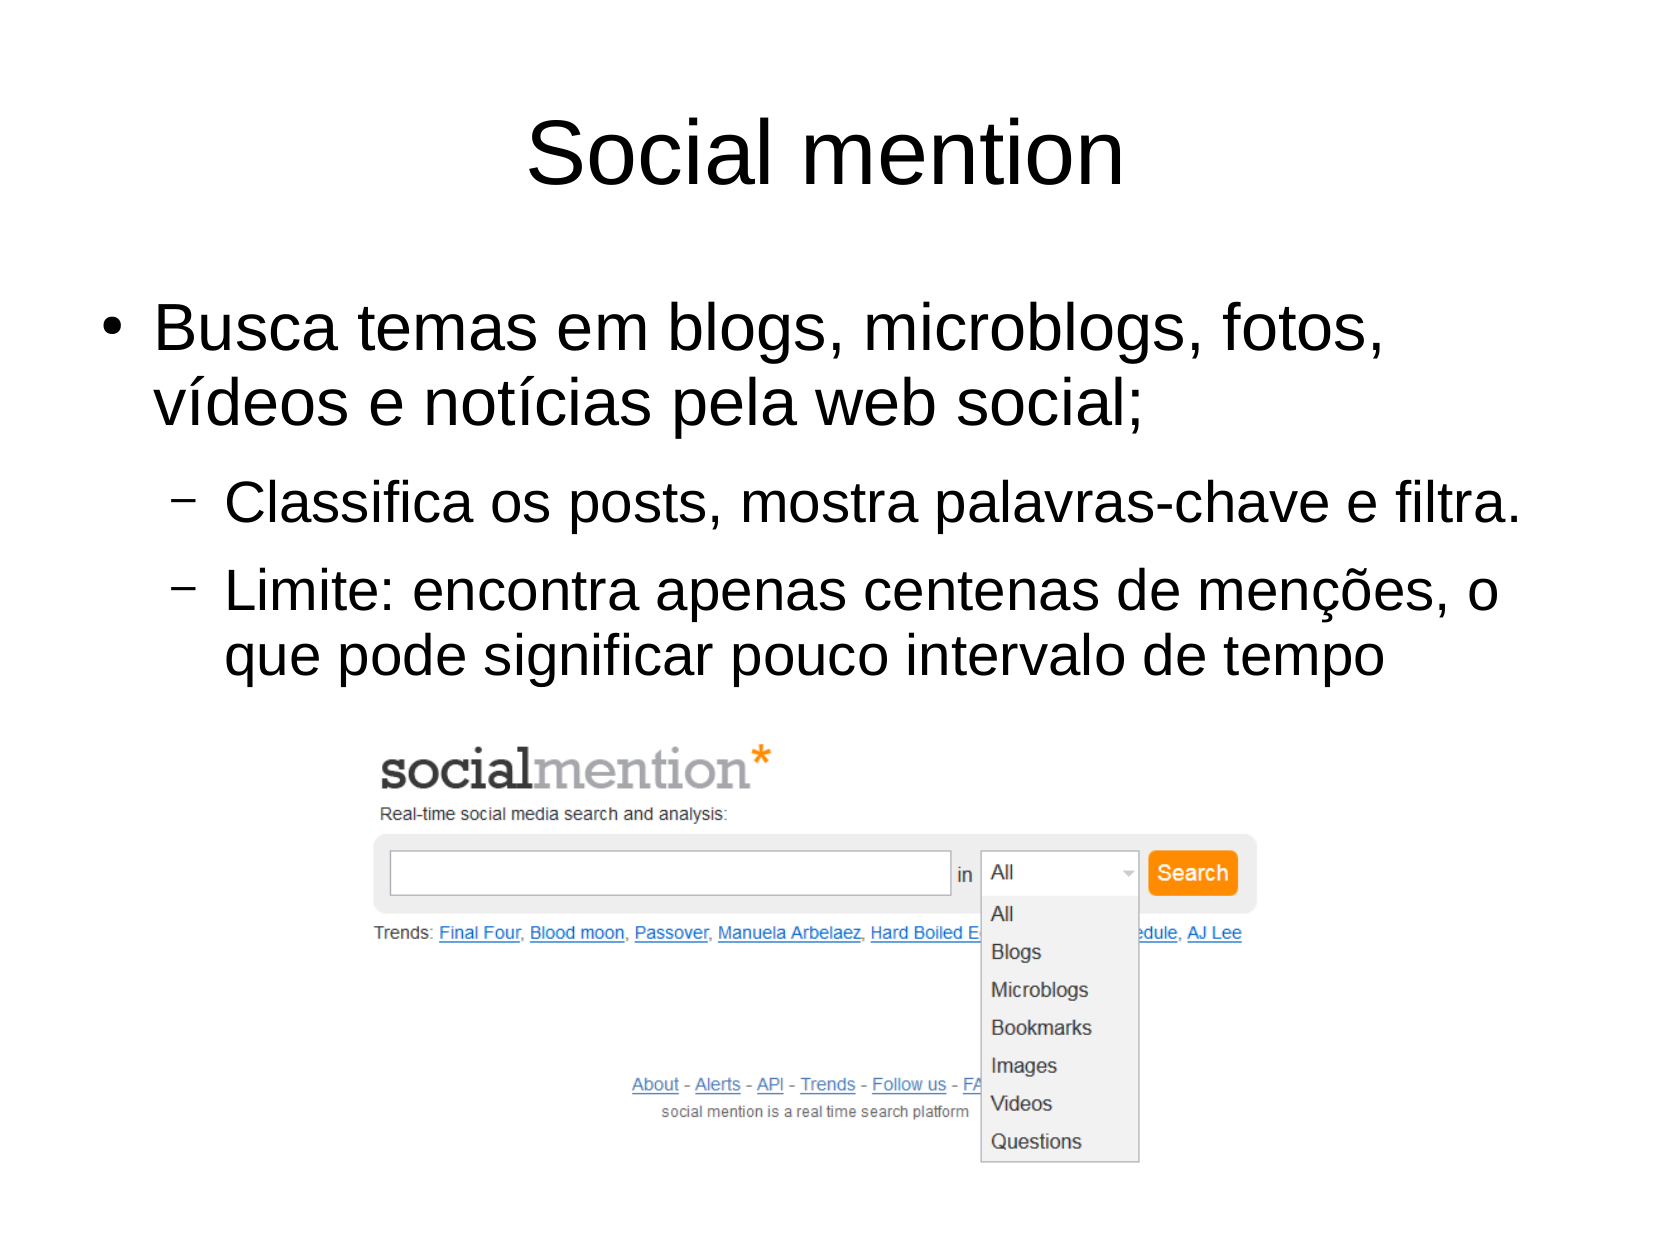

# Social mention
Busca temas em blogs, microblogs, fotos, vídeos e notícias pela web social;
Classifica os posts, mostra palavras-chave e filtra.
Limite: encontra apenas centenas de menções, o que pode significar pouco intervalo de tempo